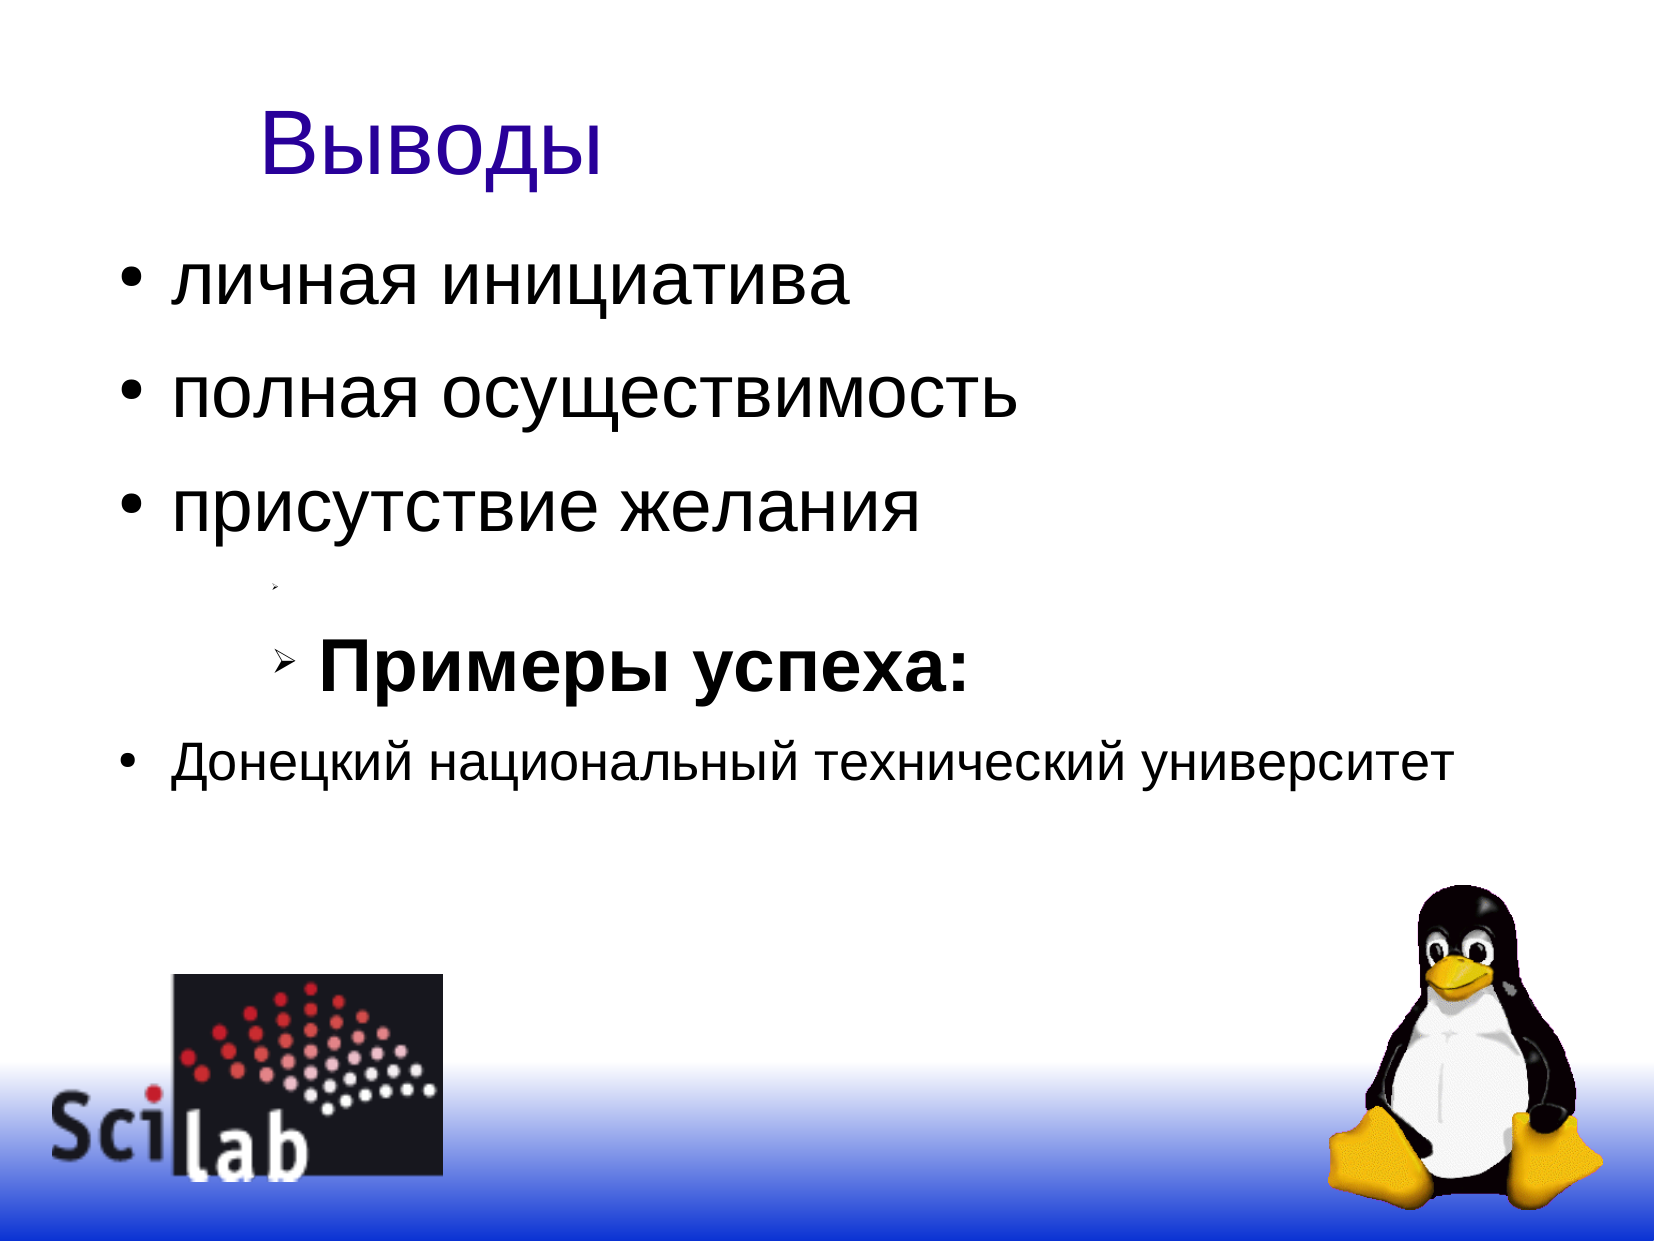

# Выводы
личная инициатива
полная осуществимость
присутствие желания
Примеры успеха:
Донецкий национальный технический университет